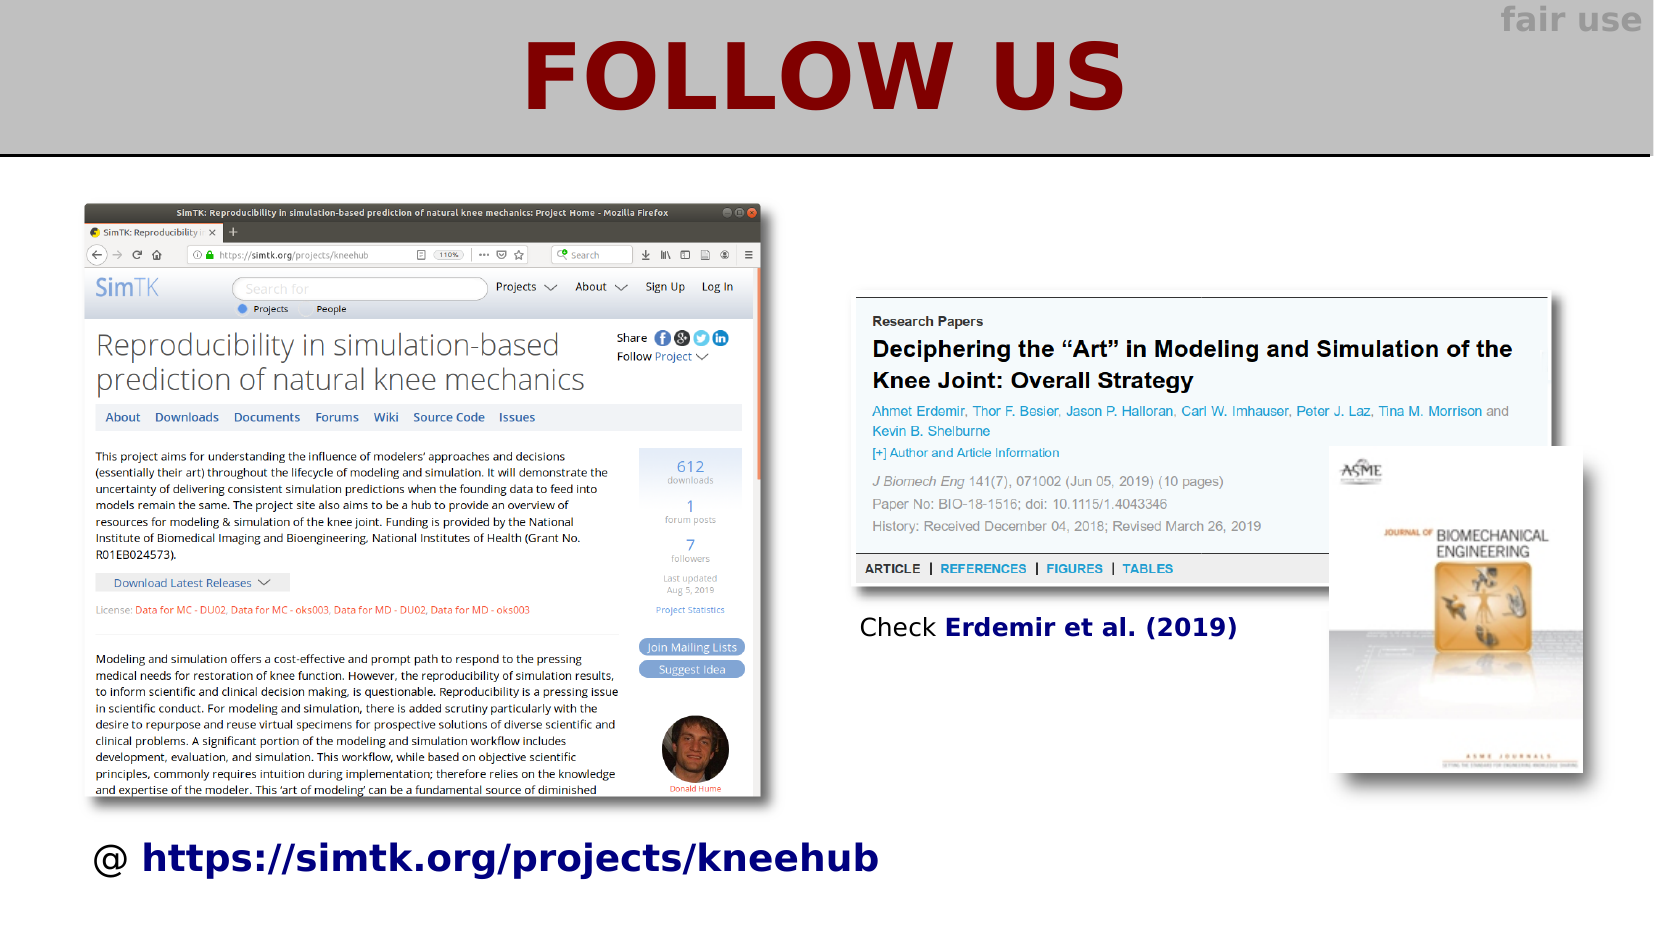

fair use
FOLLOW US
Check Erdemir et al. (2019)
@ https://simtk.org/projects/kneehub